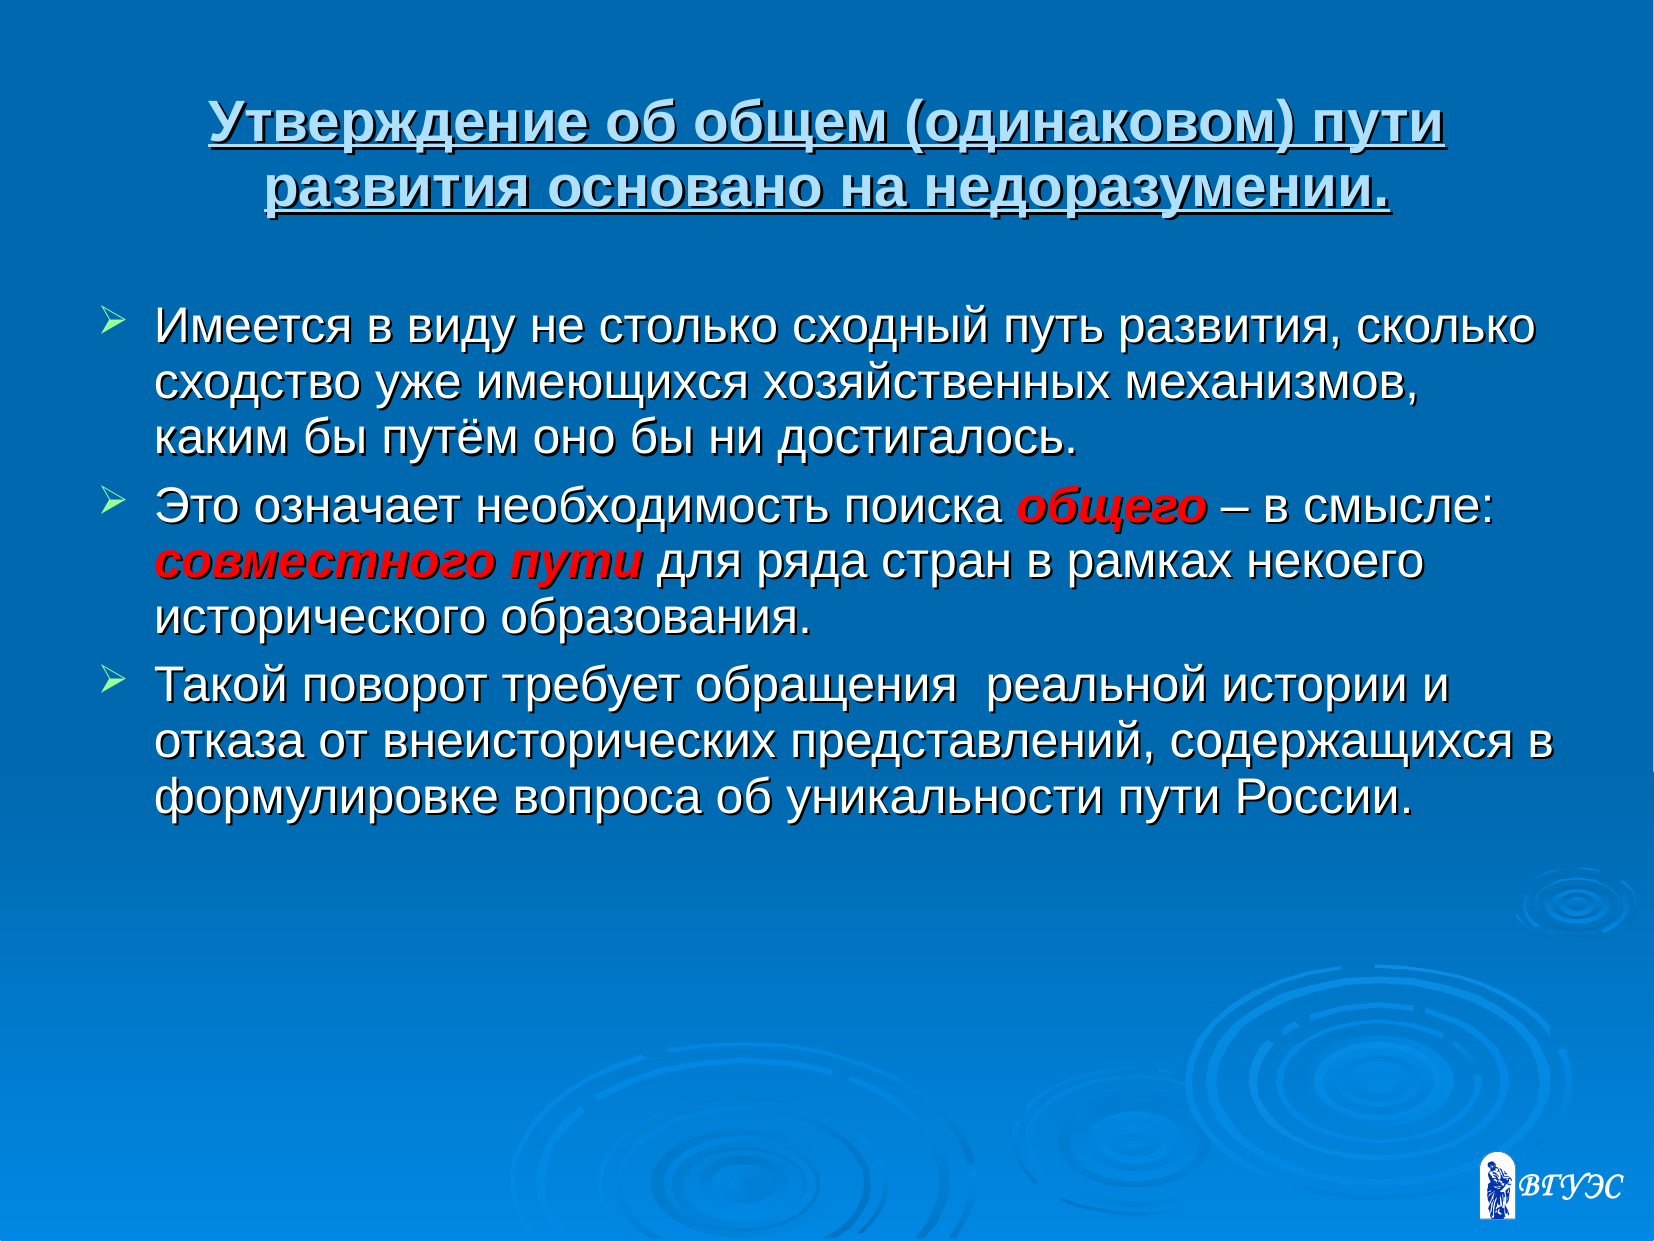

# Утверждение об общем (одинаковом) пути развития основано на недоразумении.
Имеется в виду не столько сходный путь развития, сколько сходство уже имеющихся хозяйственных механизмов, каким бы путём оно бы ни достигалось.
Это означает необходимость поиска общего – в смысле: совместного пути для ряда стран в рамках некоего исторического образования.
Такой поворот требует обращения реальной истории и отказа от внеисторических представлений, содержащихся в формулировке вопроса об уникальности пути России.